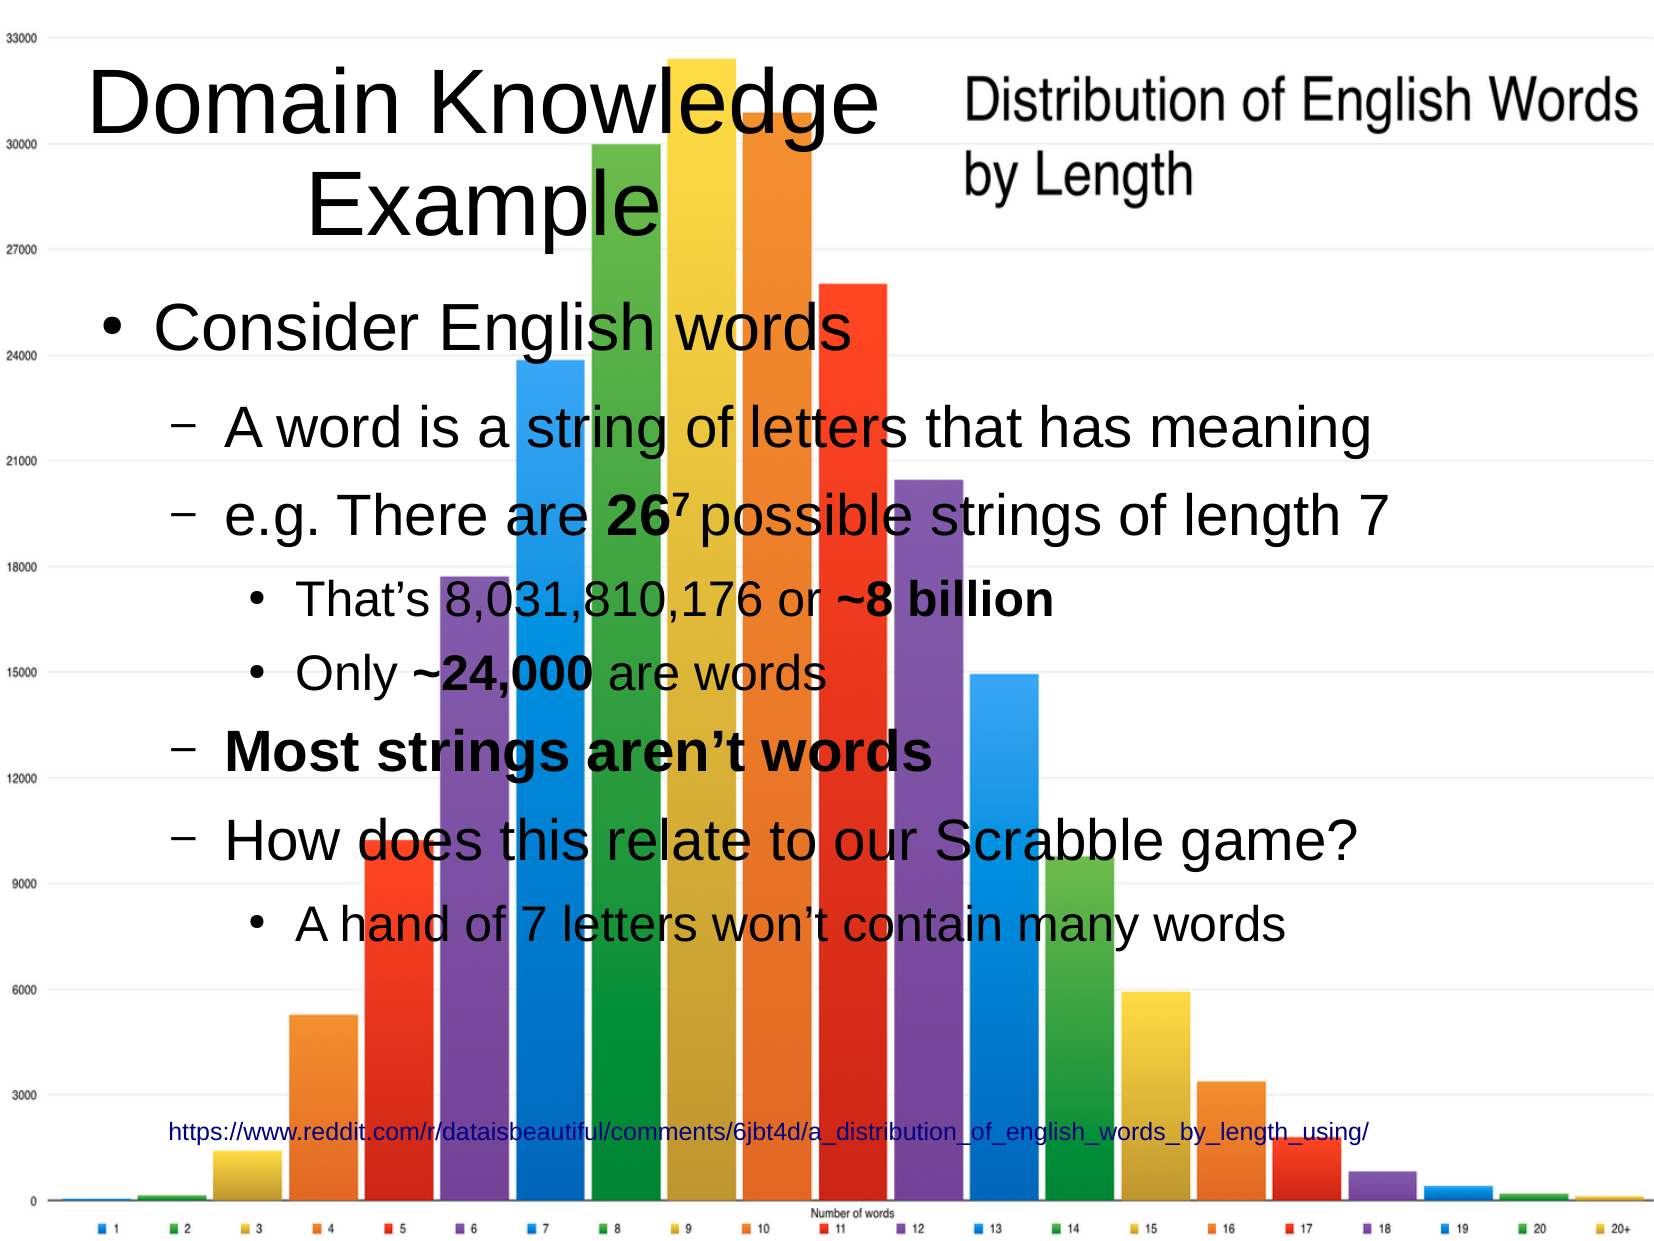

# Domain Knowledge Example
Consider English words
A word is a string of letters that has meaning
e.g. There are 267 possible strings of length 7
That’s 8,031,810,176 or ~8 billion
Only ~24,000 are words
Most strings aren’t words
How does this relate to our Scrabble game?
A hand of 7 letters won’t contain many words
https://www.reddit.com/r/dataisbeautiful/comments/6jbt4d/a_distribution_of_english_words_by_length_using/